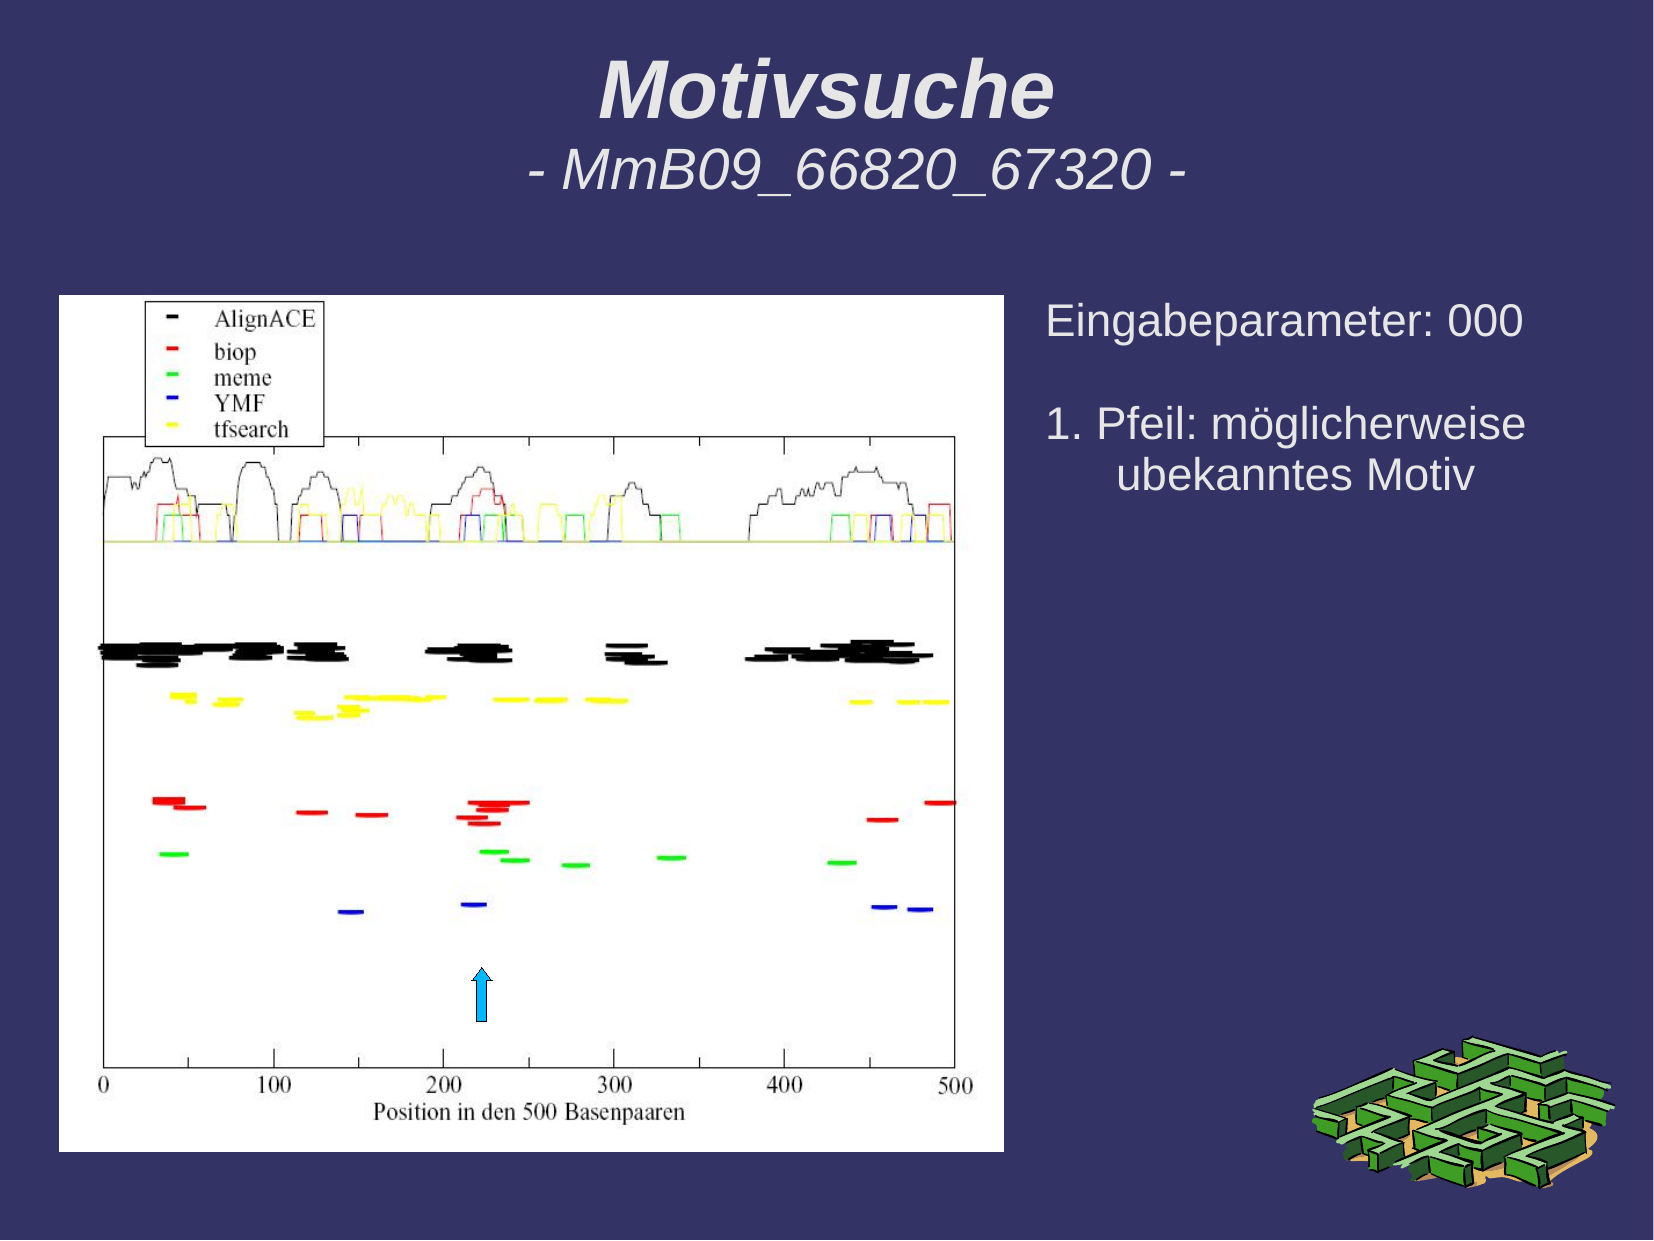

# Motivsuche - MmB09_66820_67320 -
Eingabeparameter: 000
1. Pfeil: möglicherweise ubekanntes Motiv